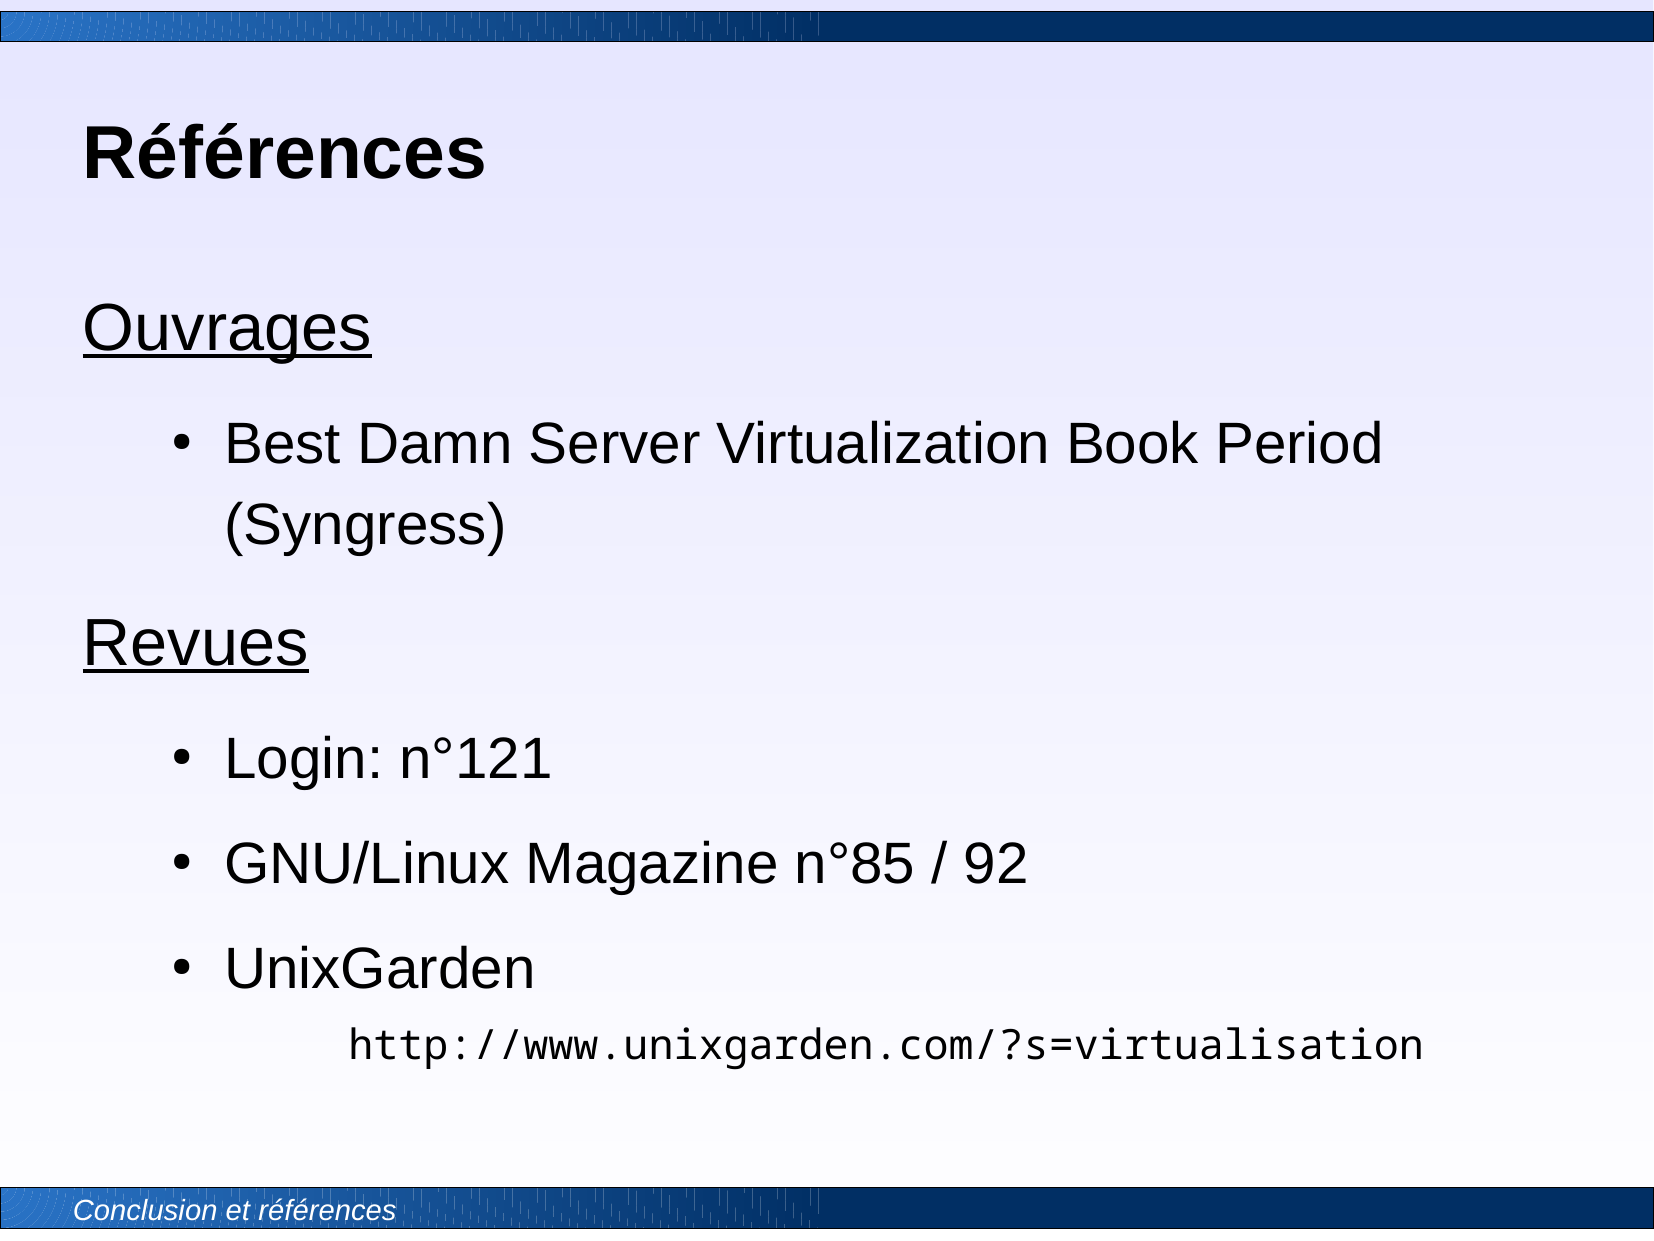

# Références
Ouvrages
Best Damn Server Virtualization Book Period (Syngress)
Revues
Login: n°121
GNU/Linux Magazine n°85 / 92
UnixGarden
http://www.unixgarden.com/?s=virtualisation
Conclusion et références